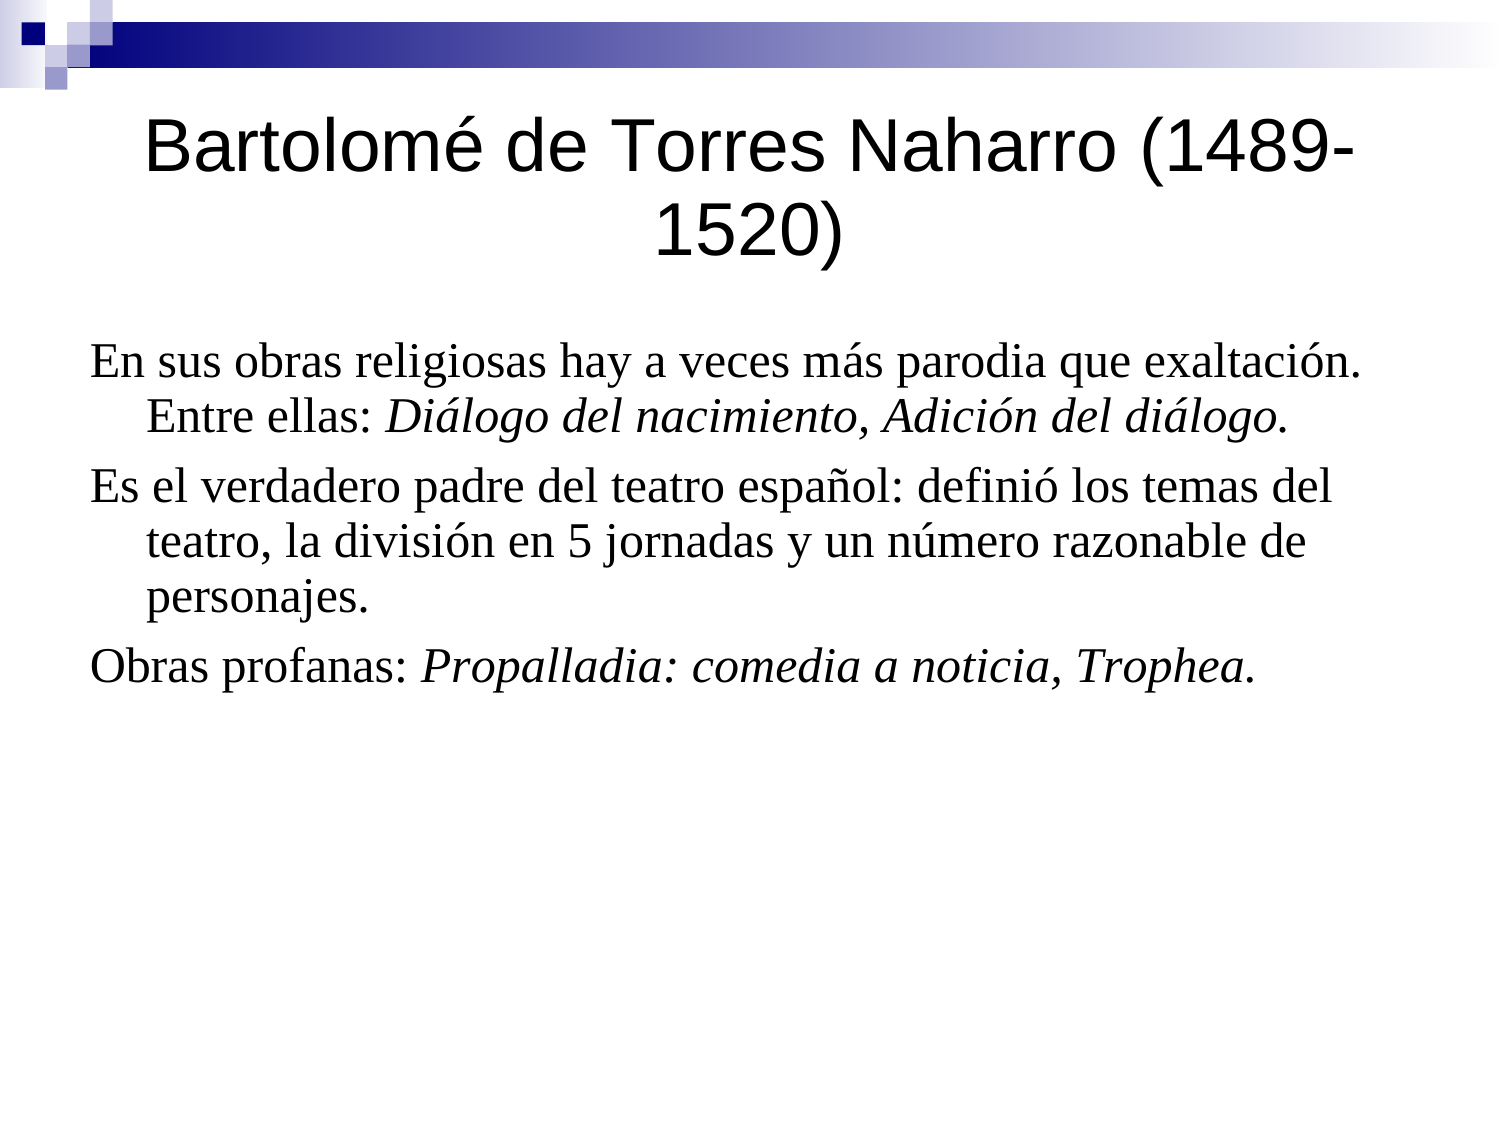

# Bartolomé de Torres Naharro (1489-1520)
En sus obras religiosas hay a veces más parodia que exaltación. Entre ellas: Diálogo del nacimiento, Adición del diálogo.
Es el verdadero padre del teatro español: definió los temas del teatro, la división en 5 jornadas y un número razonable de personajes.
Obras profanas: Propalladia: comedia a noticia, Trophea.